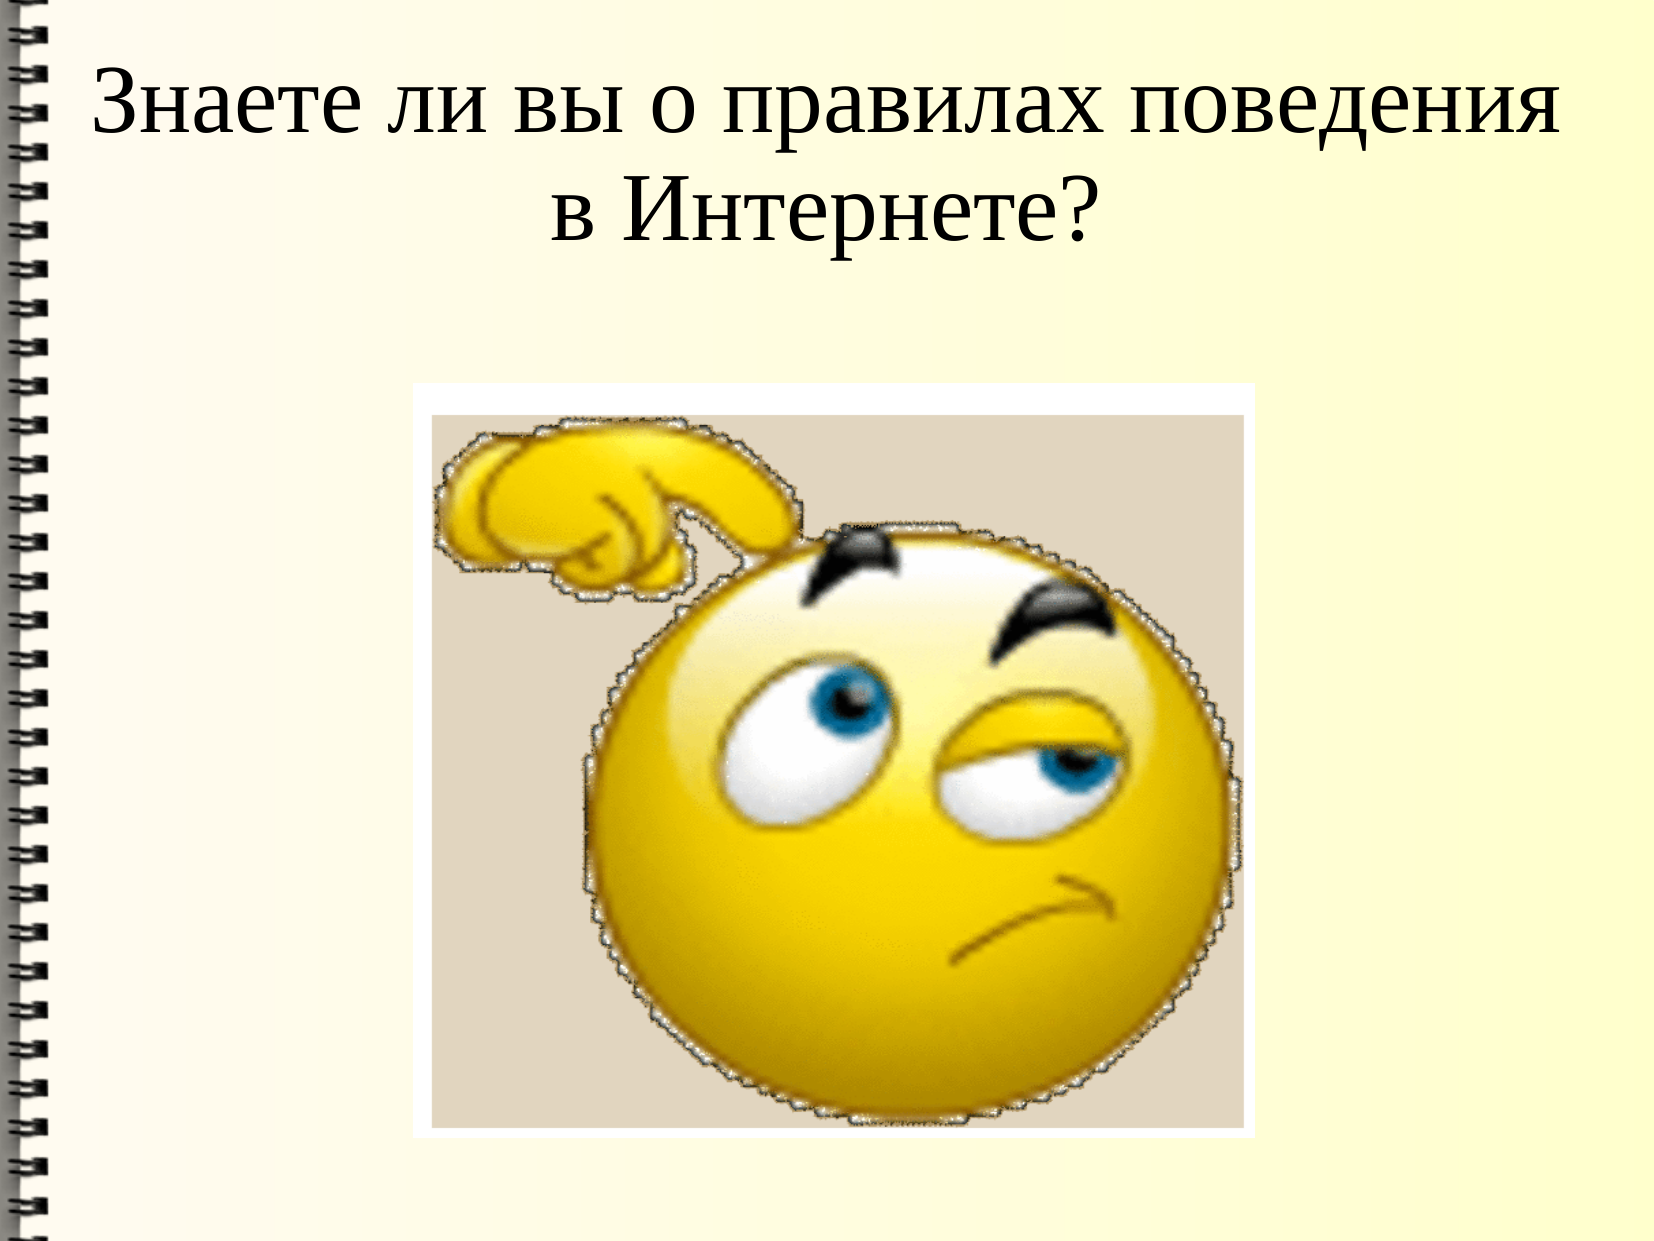

# Знаете ли вы о правилах поведения в Интернете?